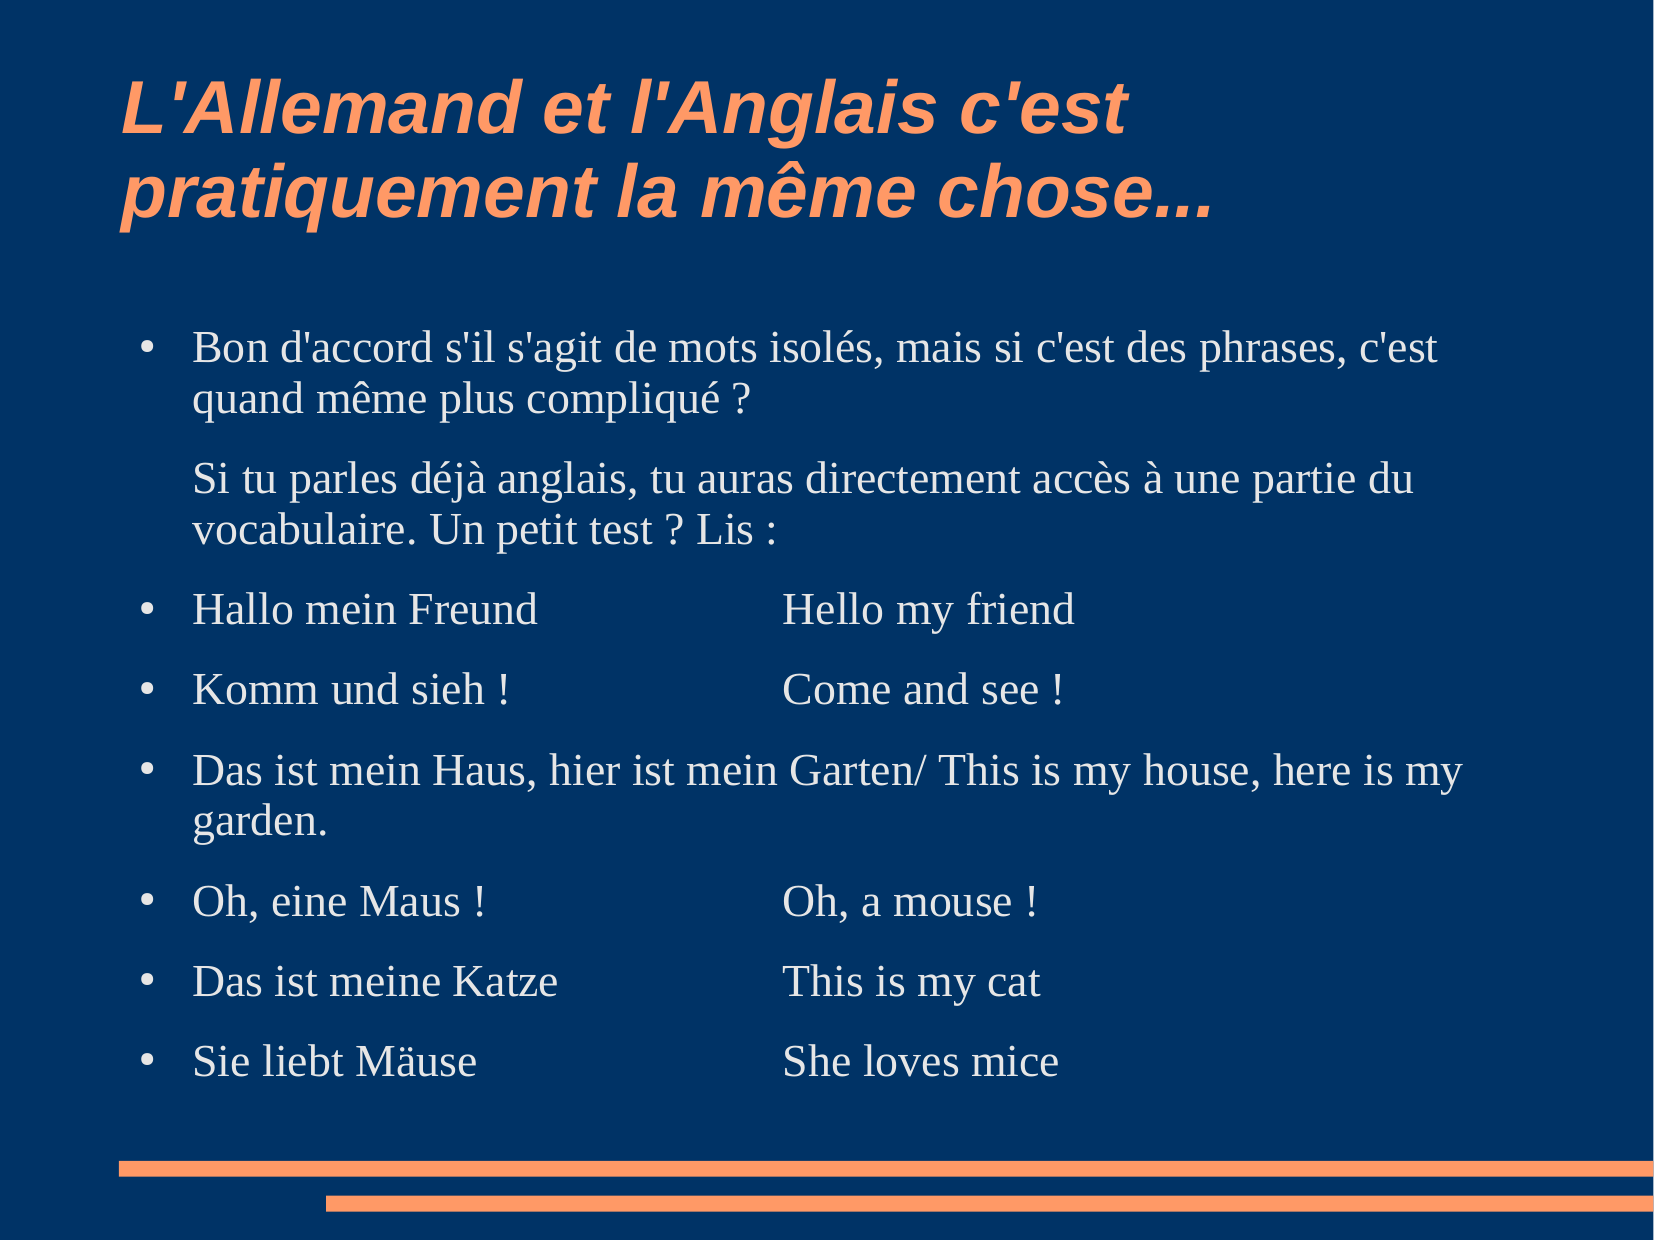

# L'Allemand et l'Anglais c'est pratiquement la même chose...
Bon d'accord s'il s'agit de mots isolés, mais si c'est des phrases, c'est quand même plus compliqué ?
Si tu parles déjà anglais, tu auras directement accès à une partie du vocabulaire. Un petit test ? Lis :
Hallo mein Freund 		Hello my friend
Komm und sieh !			Come and see !
Das ist mein Haus, hier ist mein Garten/ This is my house, here is my garden.
Oh, eine Maus !			Oh, a mouse !
Das ist meine Katze		This is my cat
Sie liebt Mäuse			She loves mice